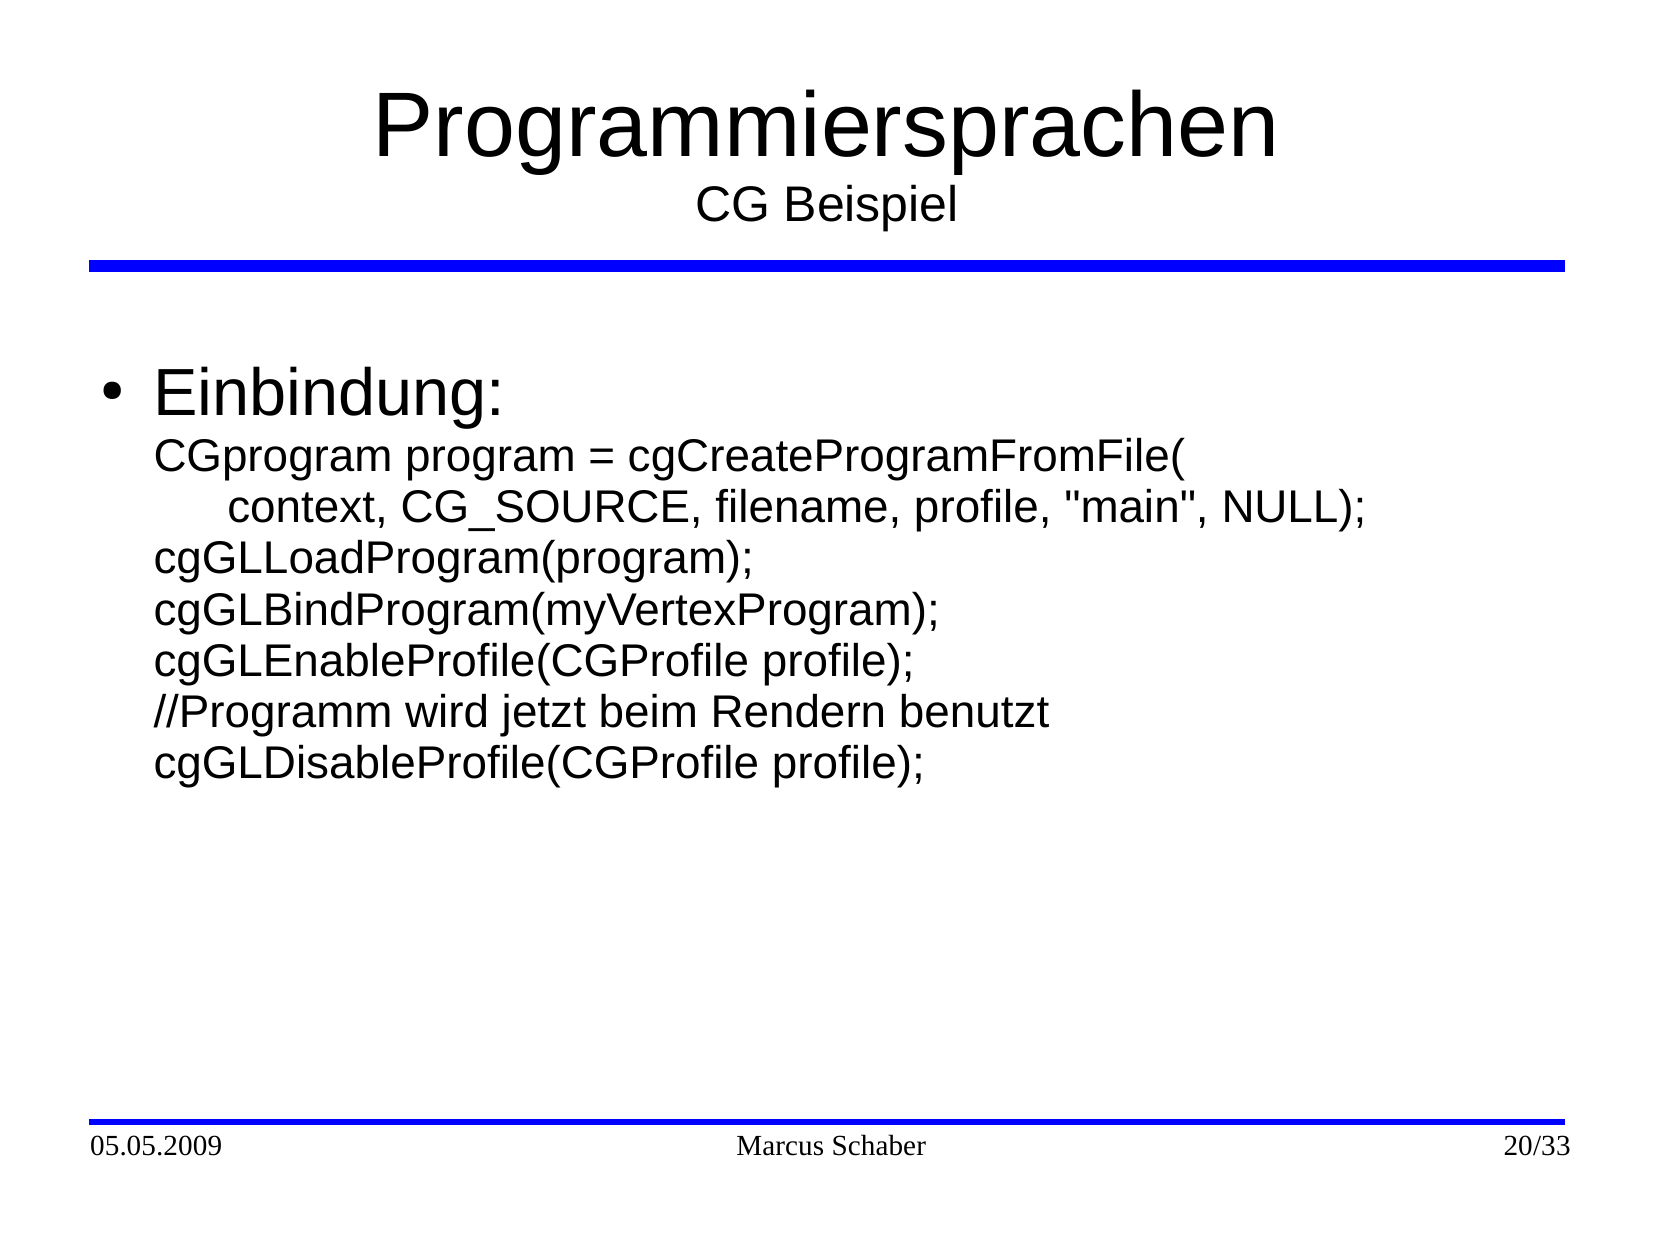

# Programmiersprachen CG Beispiel
Einbindung:
CGprogram program = cgCreateProgramFromFile(
	context, CG_SOURCE, filename, profile, "main", NULL); 			cgGLLoadProgram(program);
cgGLBindProgram(myVertexProgram);
cgGLEnableProfile(CGProfile profile);
//Programm wird jetzt beim Rendern benutzt
cgGLDisableProfile(CGProfile profile);
20